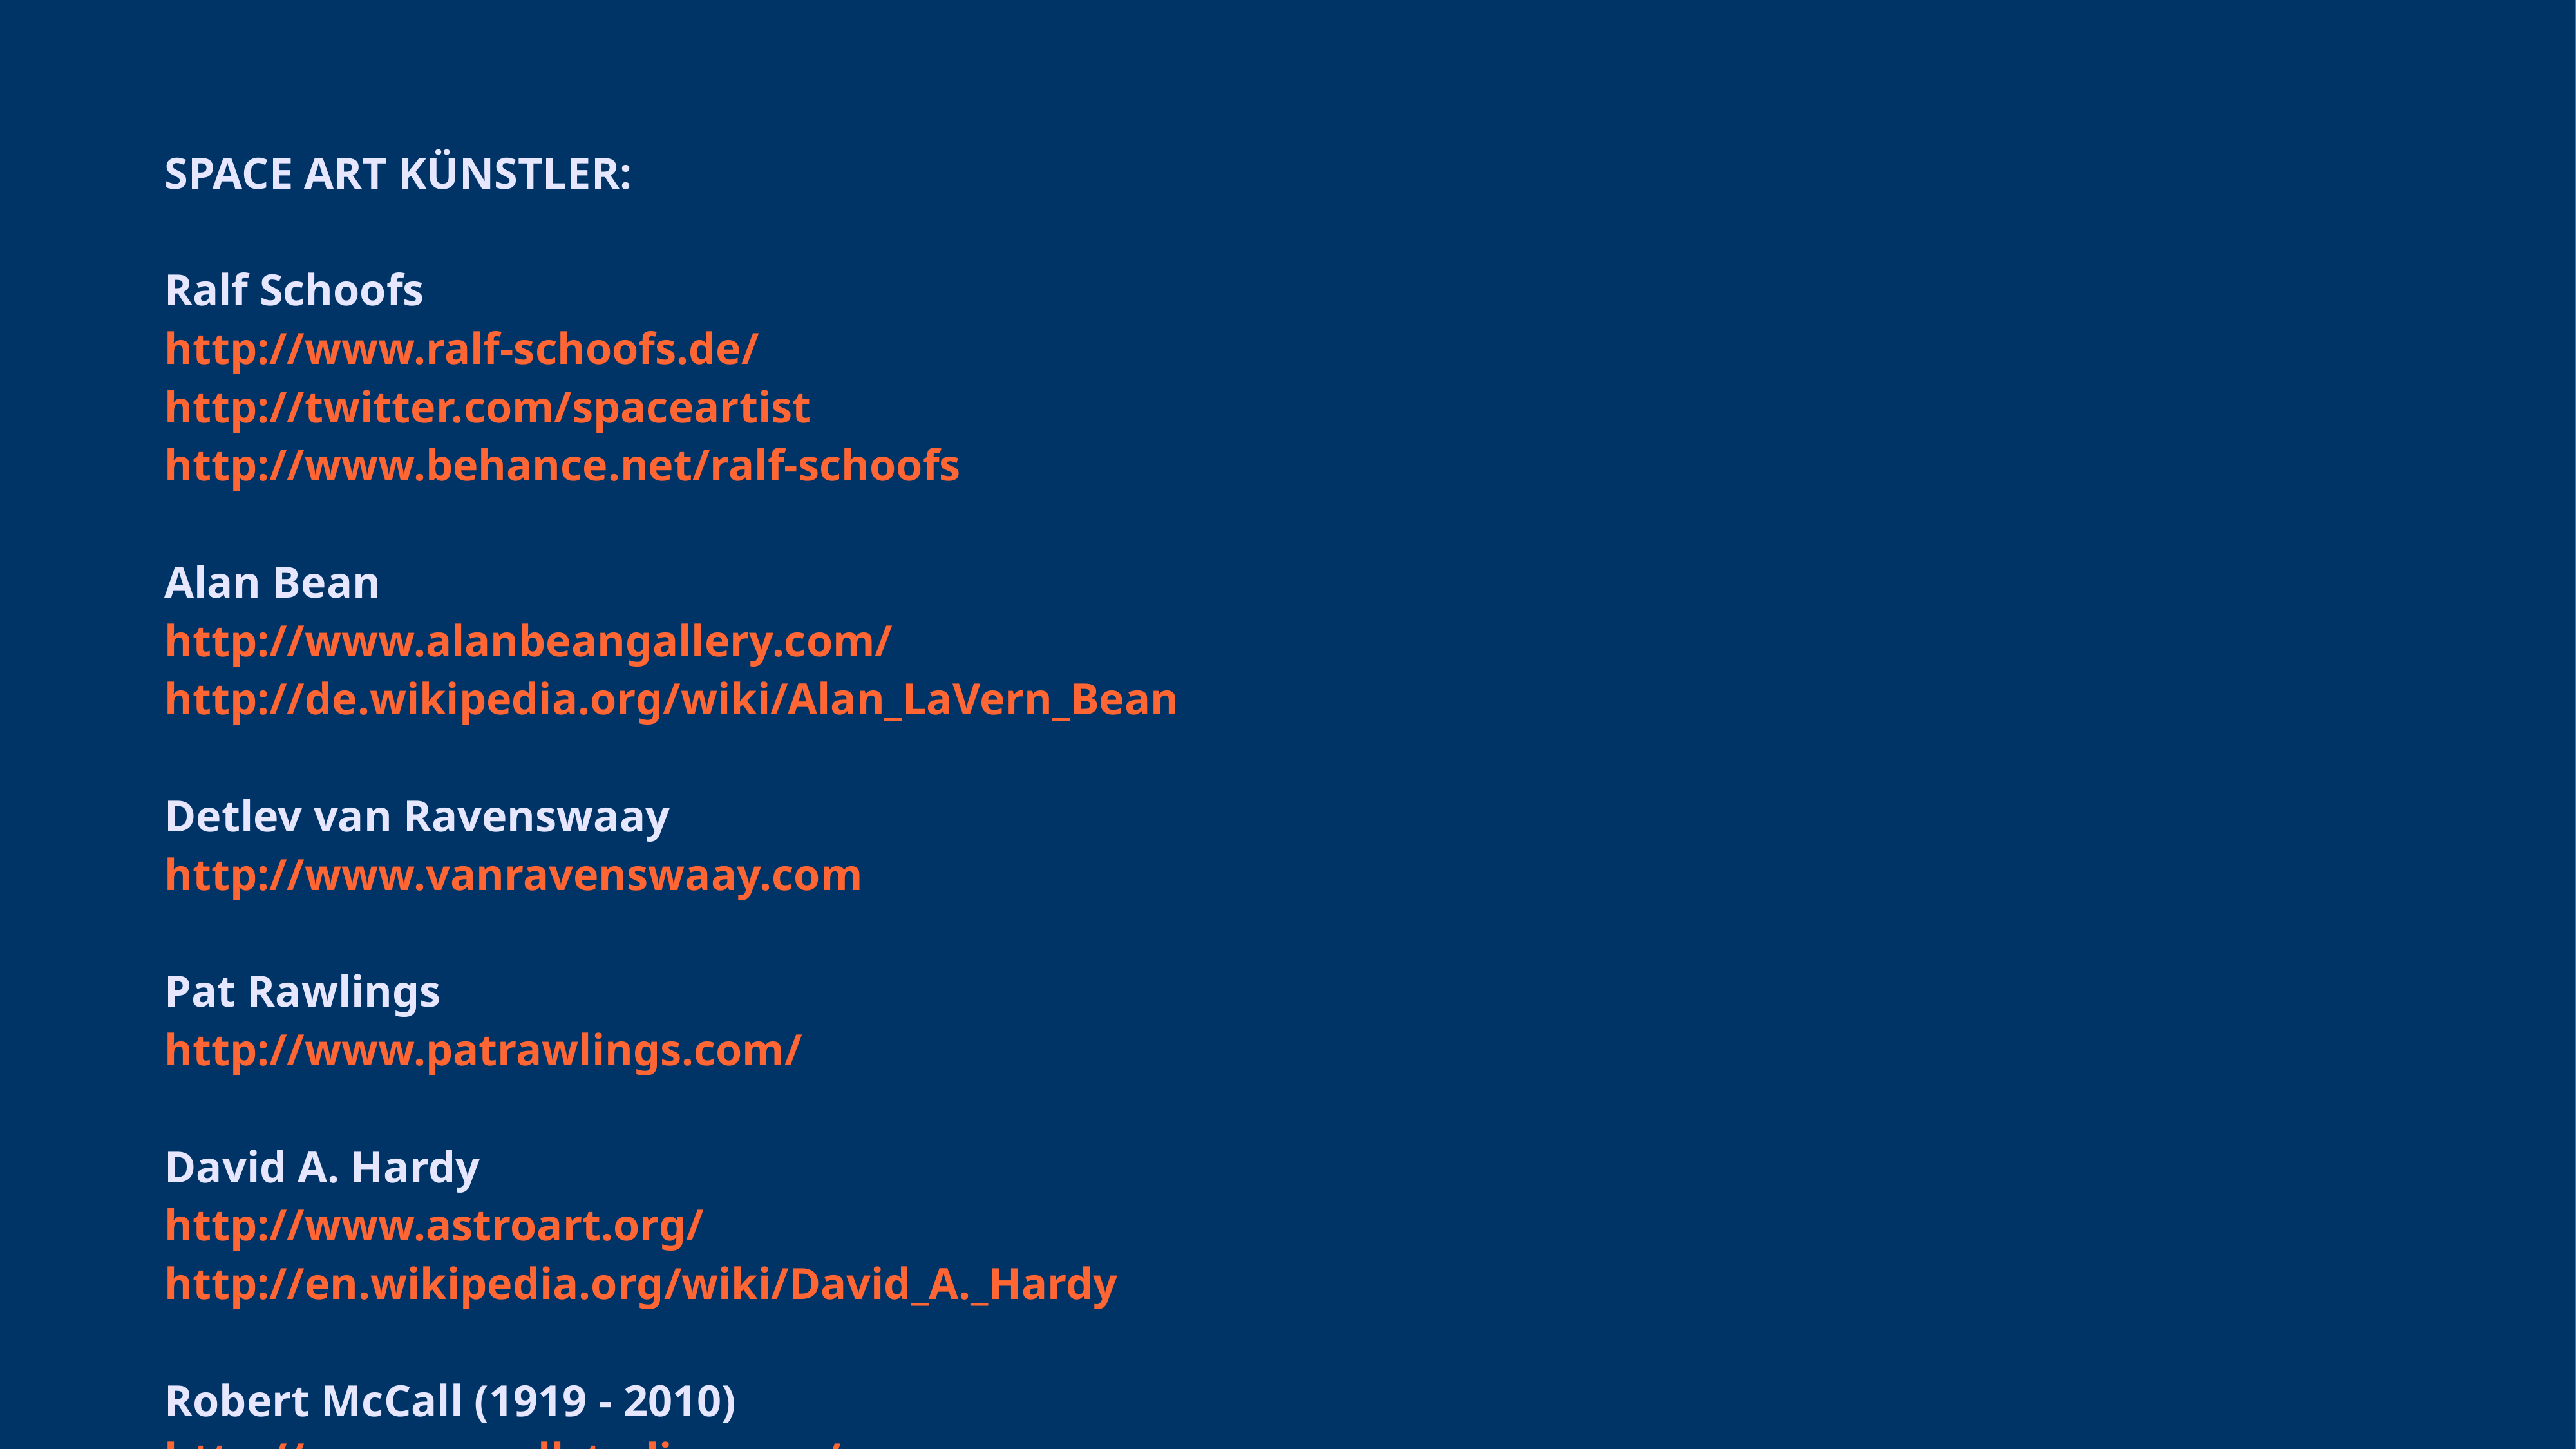

SPACE ART KÜNSTLER:
Ralf Schoofs
http://www.ralf-schoofs.de/
http://twitter.com/spaceartist
http://www.behance.net/ralf-schoofs
Alan Bean
http://www.alanbeangallery.com/
http://de.wikipedia.org/wiki/Alan_LaVern_Bean
Detlev van Ravenswaay
http://www.vanravenswaay.com
Pat Rawlings
http://www.patrawlings.com/
David A. Hardy
http://www.astroart.org/
http://en.wikipedia.org/wiki/David_A._Hardy
Robert McCall (1919 - 2010)
http://www.mccallstudios.com/
http://en.wikipedia.org/wiki/Robert_McCall_(artist)